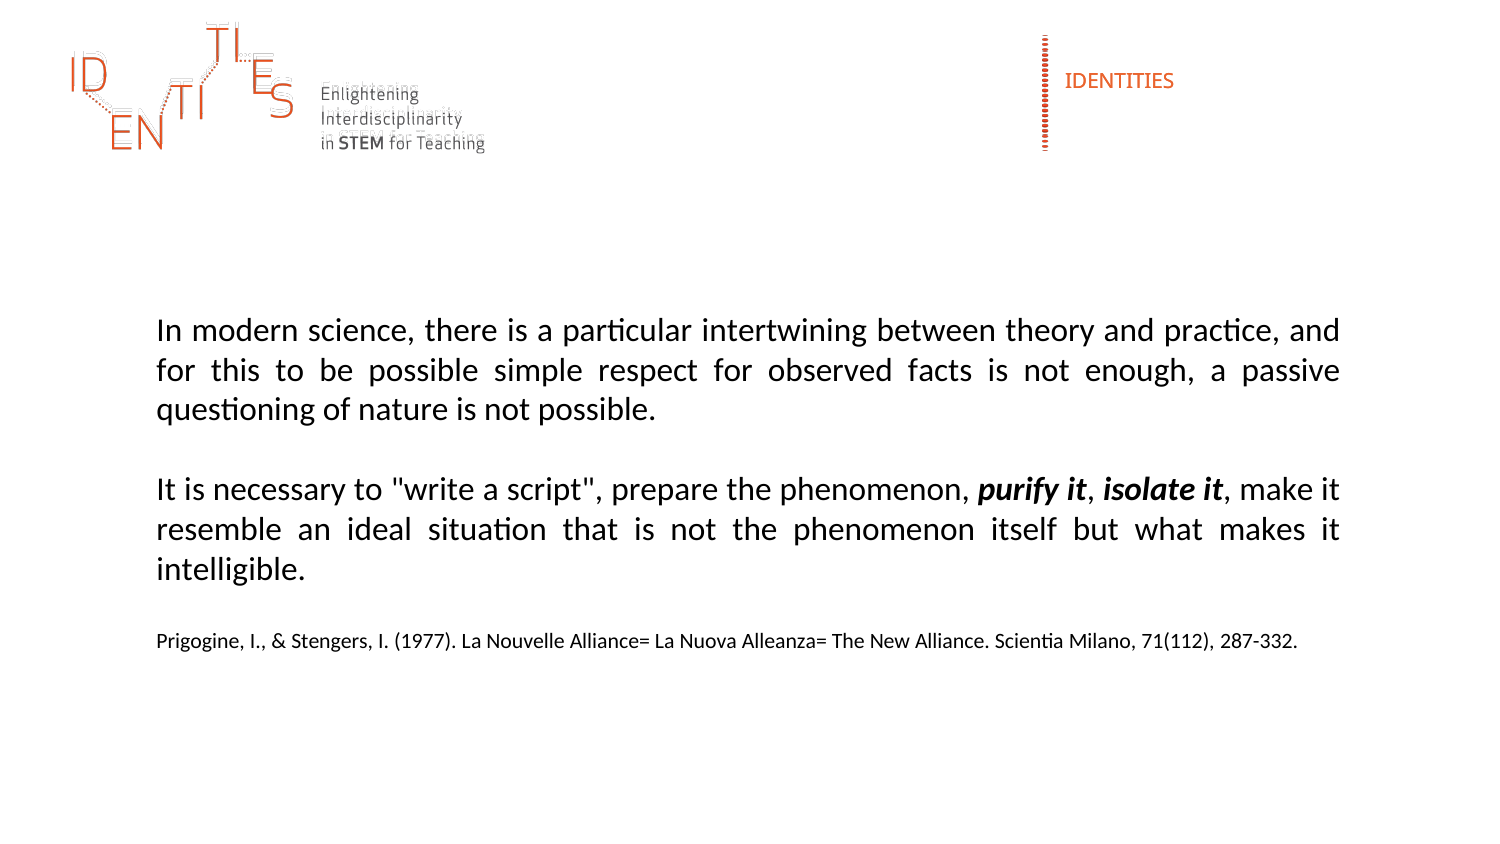

IDENTITIES
IDENTITIES
In modern science, there is a particular intertwining between theory and practice, and for this to be possible simple respect for observed facts is not enough, a passive questioning of nature is not possible.
It is necessary to "write a script", prepare the phenomenon, purify it, isolate it, make it resemble an ideal situation that is not the phenomenon itself but what makes it intelligible.
Prigogine, I., & Stengers, I. (1977). La Nouvelle Alliance= La Nuova Alleanza= The New Alliance. Scientia Milano, 71(112), 287-332.